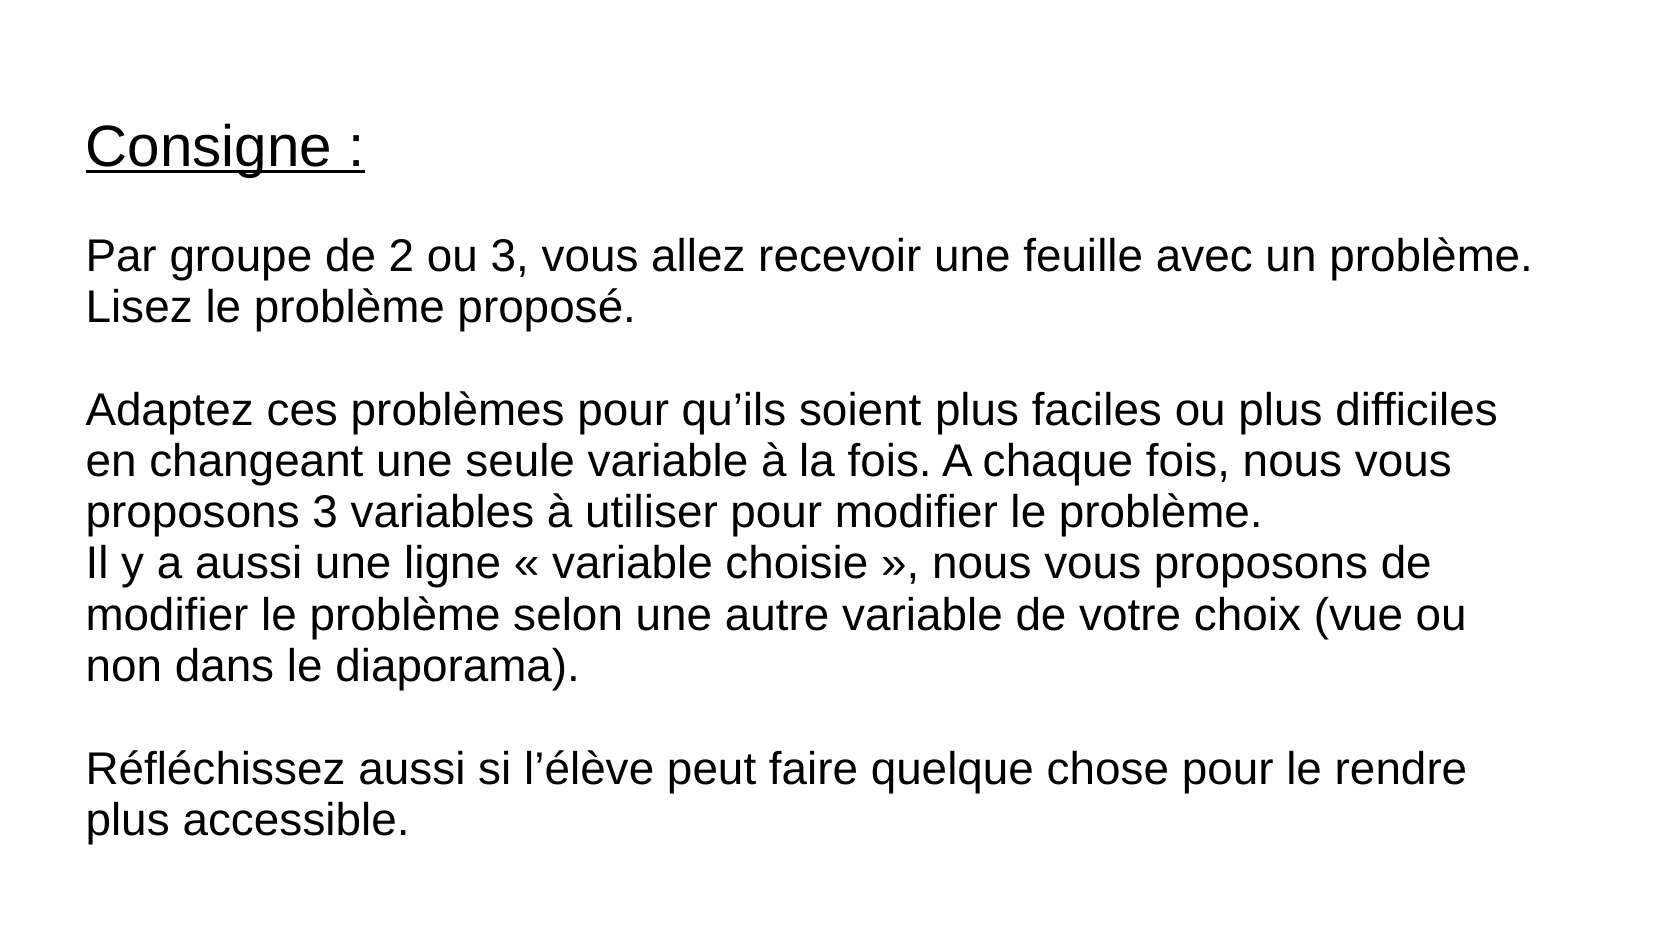

Consigne :
Par groupe de 2 ou 3, vous allez recevoir une feuille avec un problème. Lisez le problème proposé.
Adaptez ces problèmes pour qu’ils soient plus faciles ou plus difficiles en changeant une seule variable à la fois. A chaque fois, nous vous proposons 3 variables à utiliser pour modifier le problème.
Il y a aussi une ligne « variable choisie », nous vous proposons de modifier le problème selon une autre variable de votre choix (vue ou non dans le diaporama).
Réfléchissez aussi si l’élève peut faire quelque chose pour le rendre plus accessible.